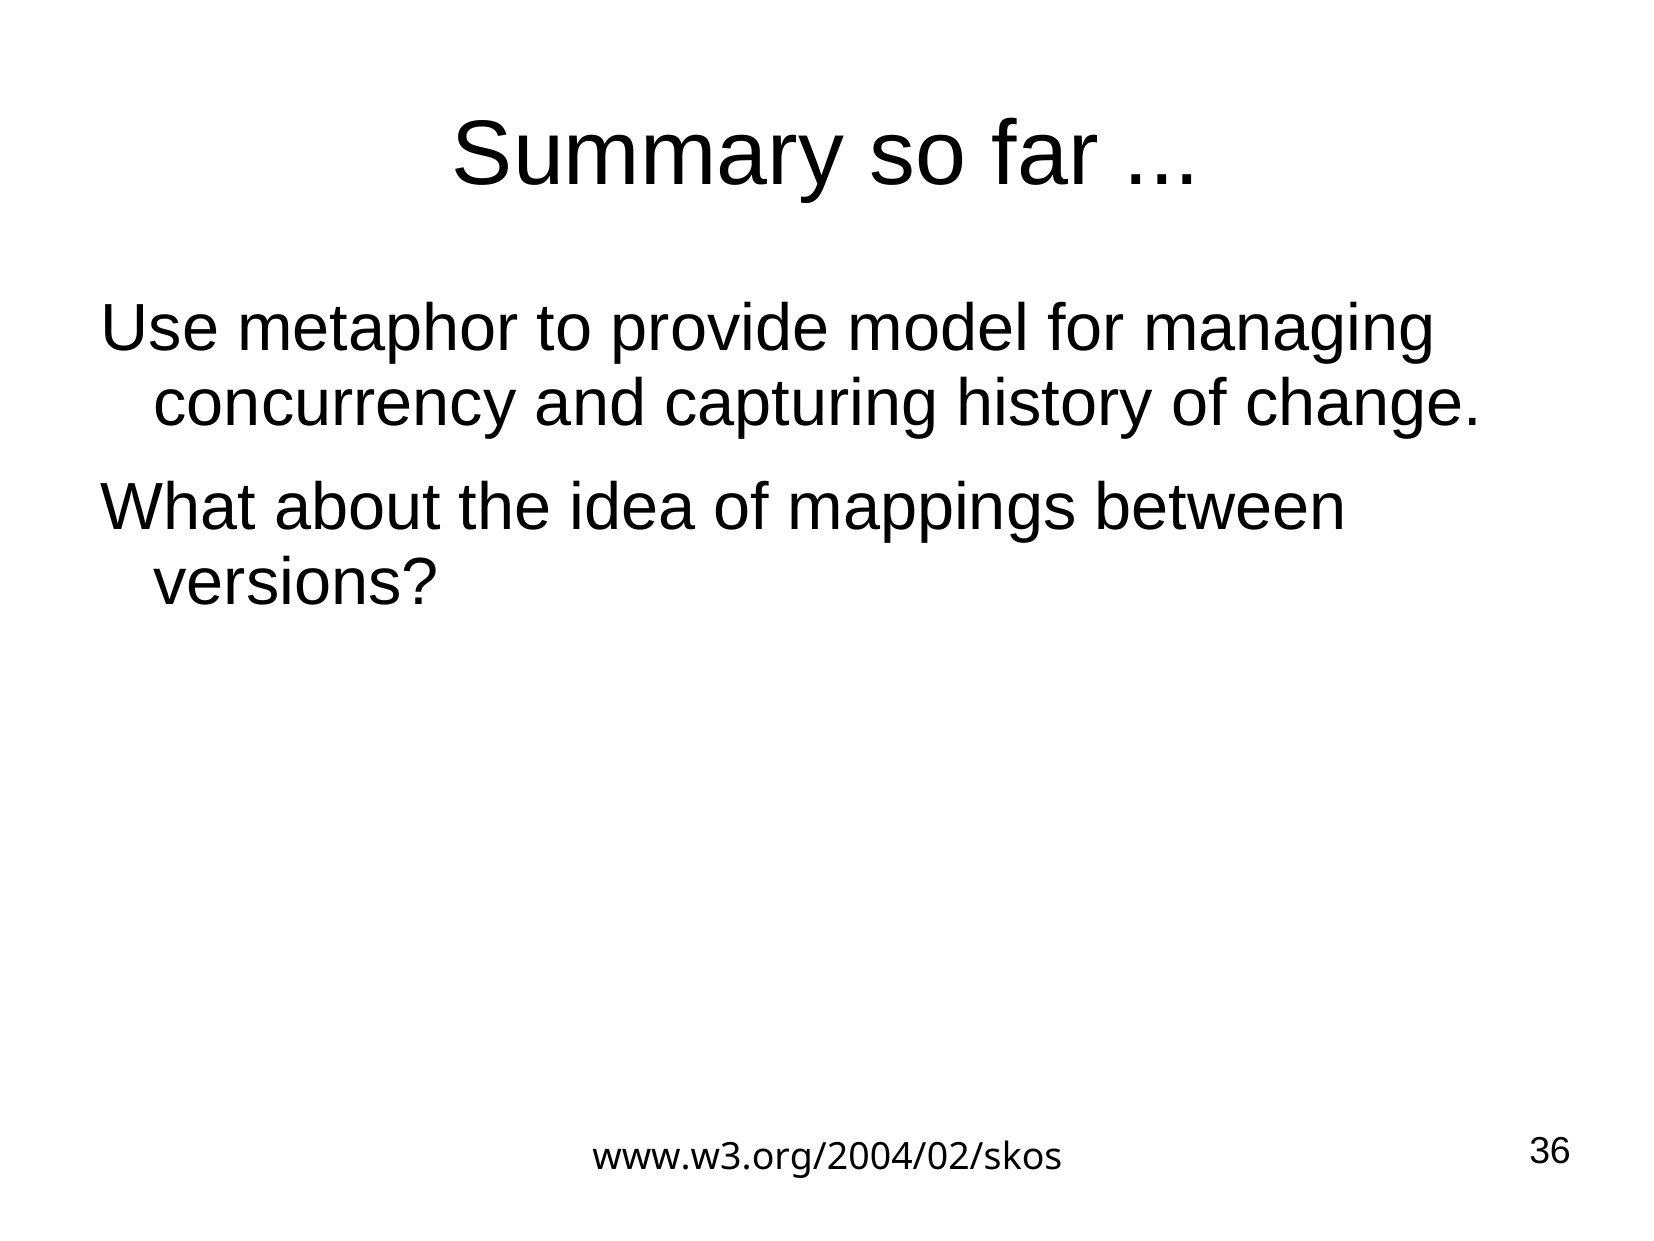

# Summary so far ...
Use metaphor to provide model for managing concurrency and capturing history of change.
What about the idea of mappings between versions?
www.w3.org/2004/02/skos
36